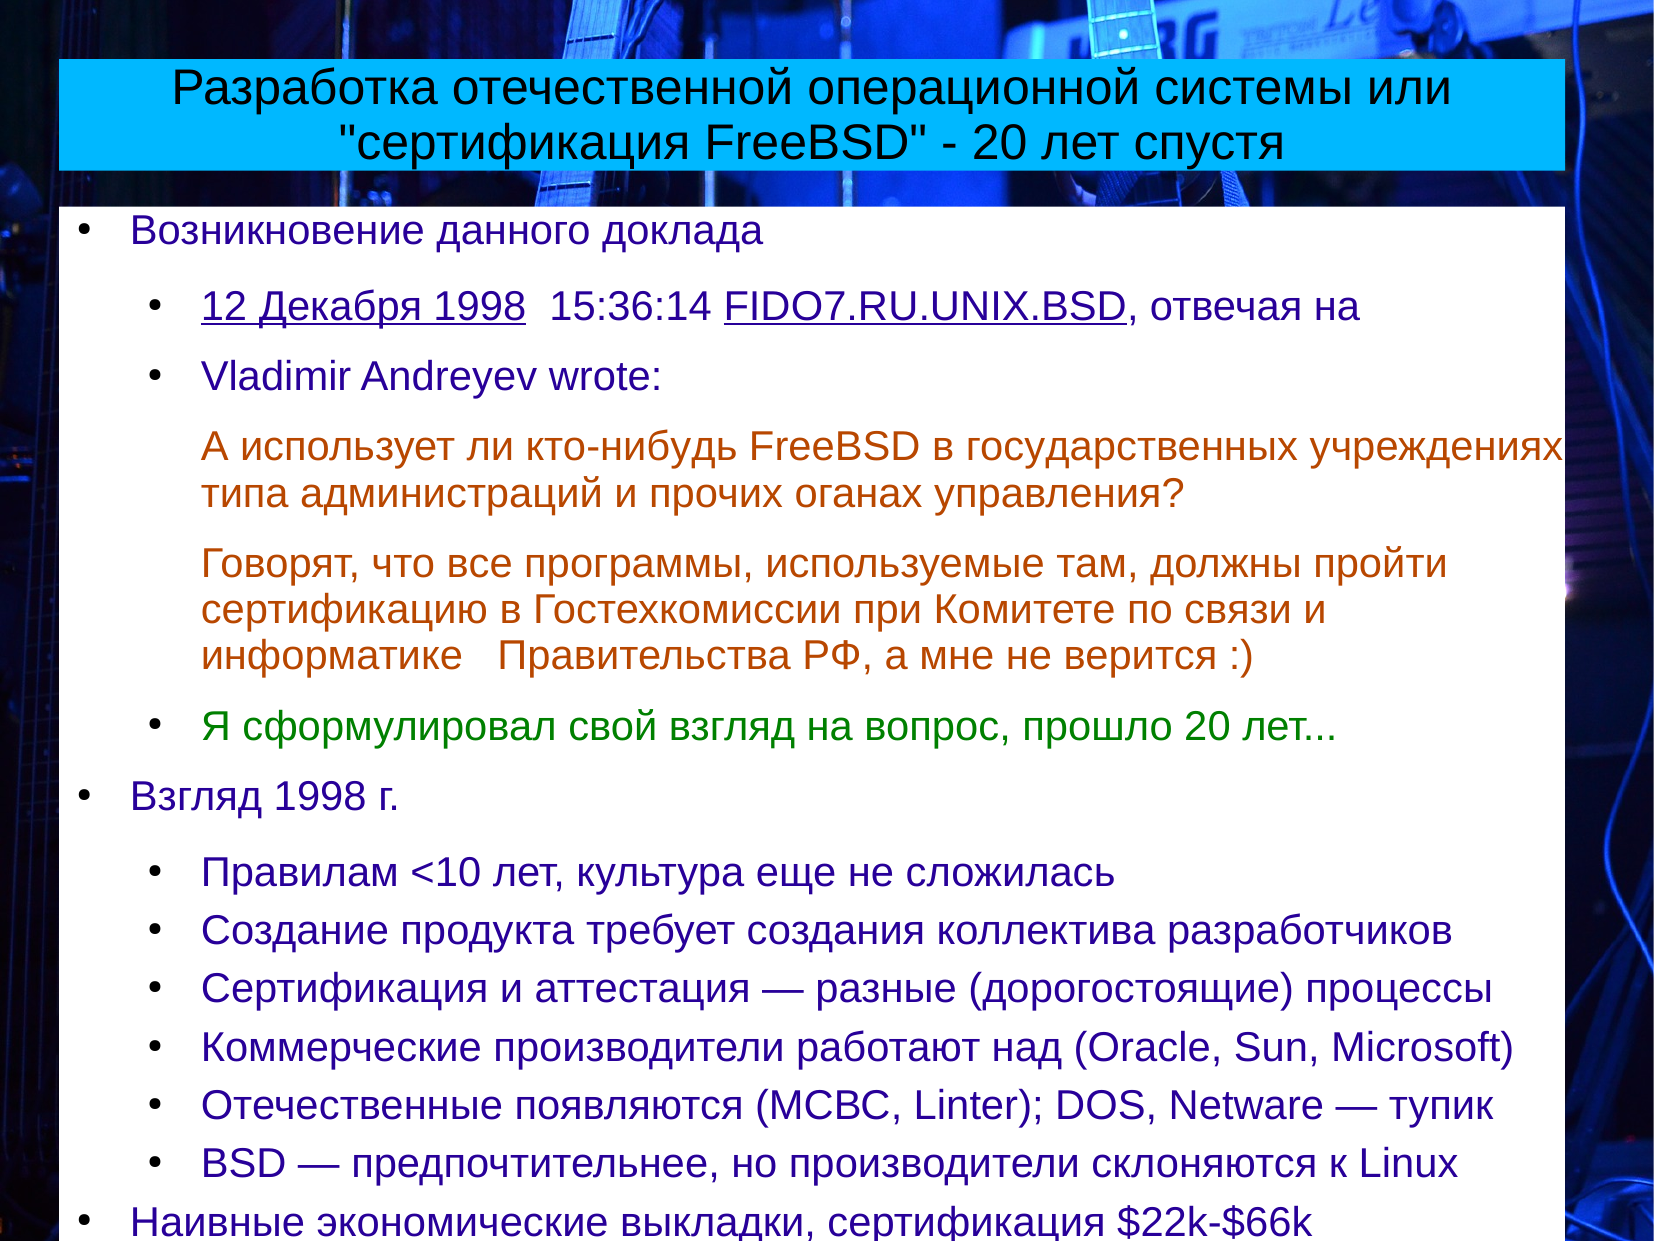

# Разработка отечественной операционной системы или "сертификация FreeBSD" - 20 лет спустя
Возникновение данного доклада
12 Декабря 1998 15:36:14 FIDO7.RU.UNIX.BSD, отвечая на
Vladimir Andreyev wrote:
А использует ли кто-нибyдь FreeBSD в госyдаpственных учреждениях типа администраций и пpочих оганах управления?
Говорят, что все программы, используемые там, должны пpойти сертификацию в Гостехкомиссии пpи Комитете по связи и информатике Правительства РФ, а мне не верится :)
Я сформулировал свой взгляд на вопрос, прошло 20 лет...
Взгляд 1998 г.
Правилам <10 лет, культура еще не сложилась
Создание продукта требует создания коллектива разработчиков
Сертификация и аттестация — разные (дорогостоящие) процессы
Коммерческие производители работают над (Oracle, Sun, Microsoft)
Отечественные появляются (МСВС, Linter); DOS, Netware — тупик
BSD — предпочтительнее, но производители склоняются к Linux
Наивные экономические выкладки, сертификация $22k-$66k